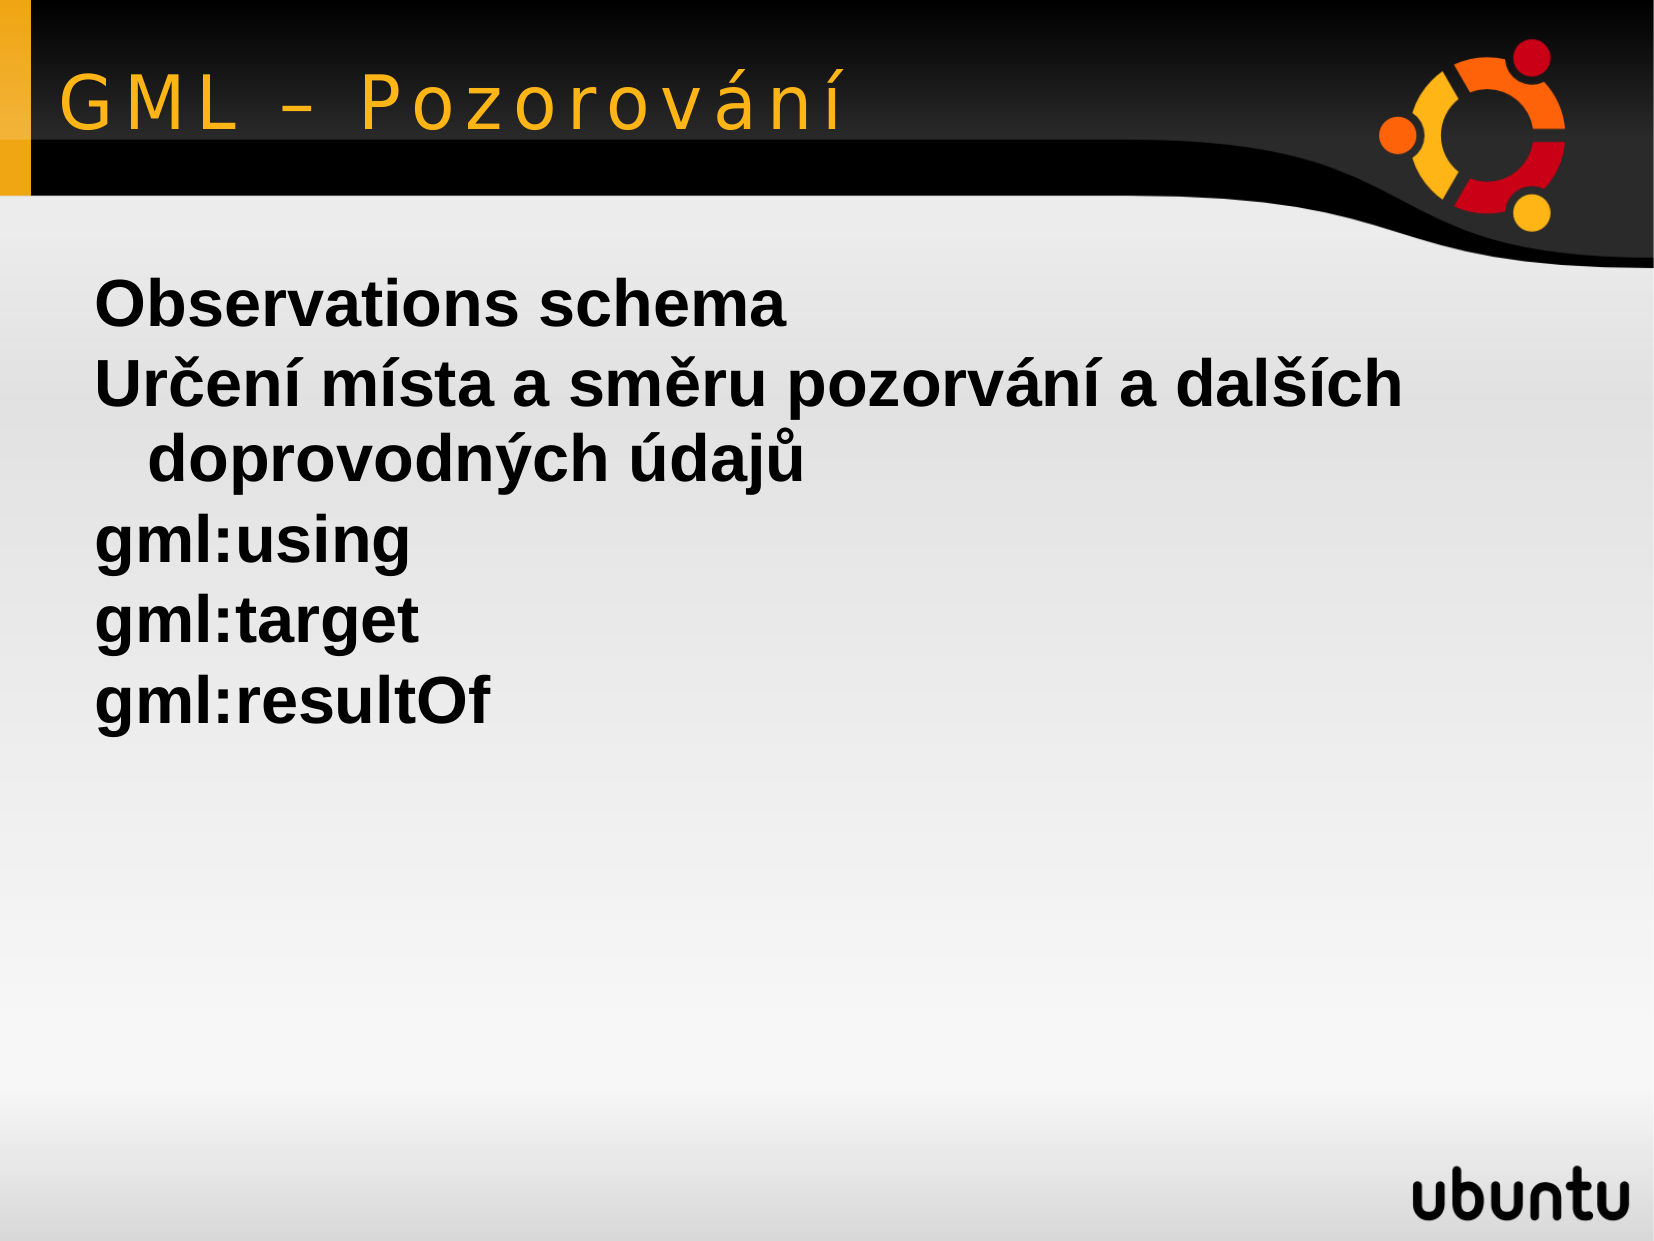

# GML – Pozorování
Observations schema
Určení místa a směru pozorvání a dalších doprovodných údajů
gml:using
gml:target
gml:resultOf